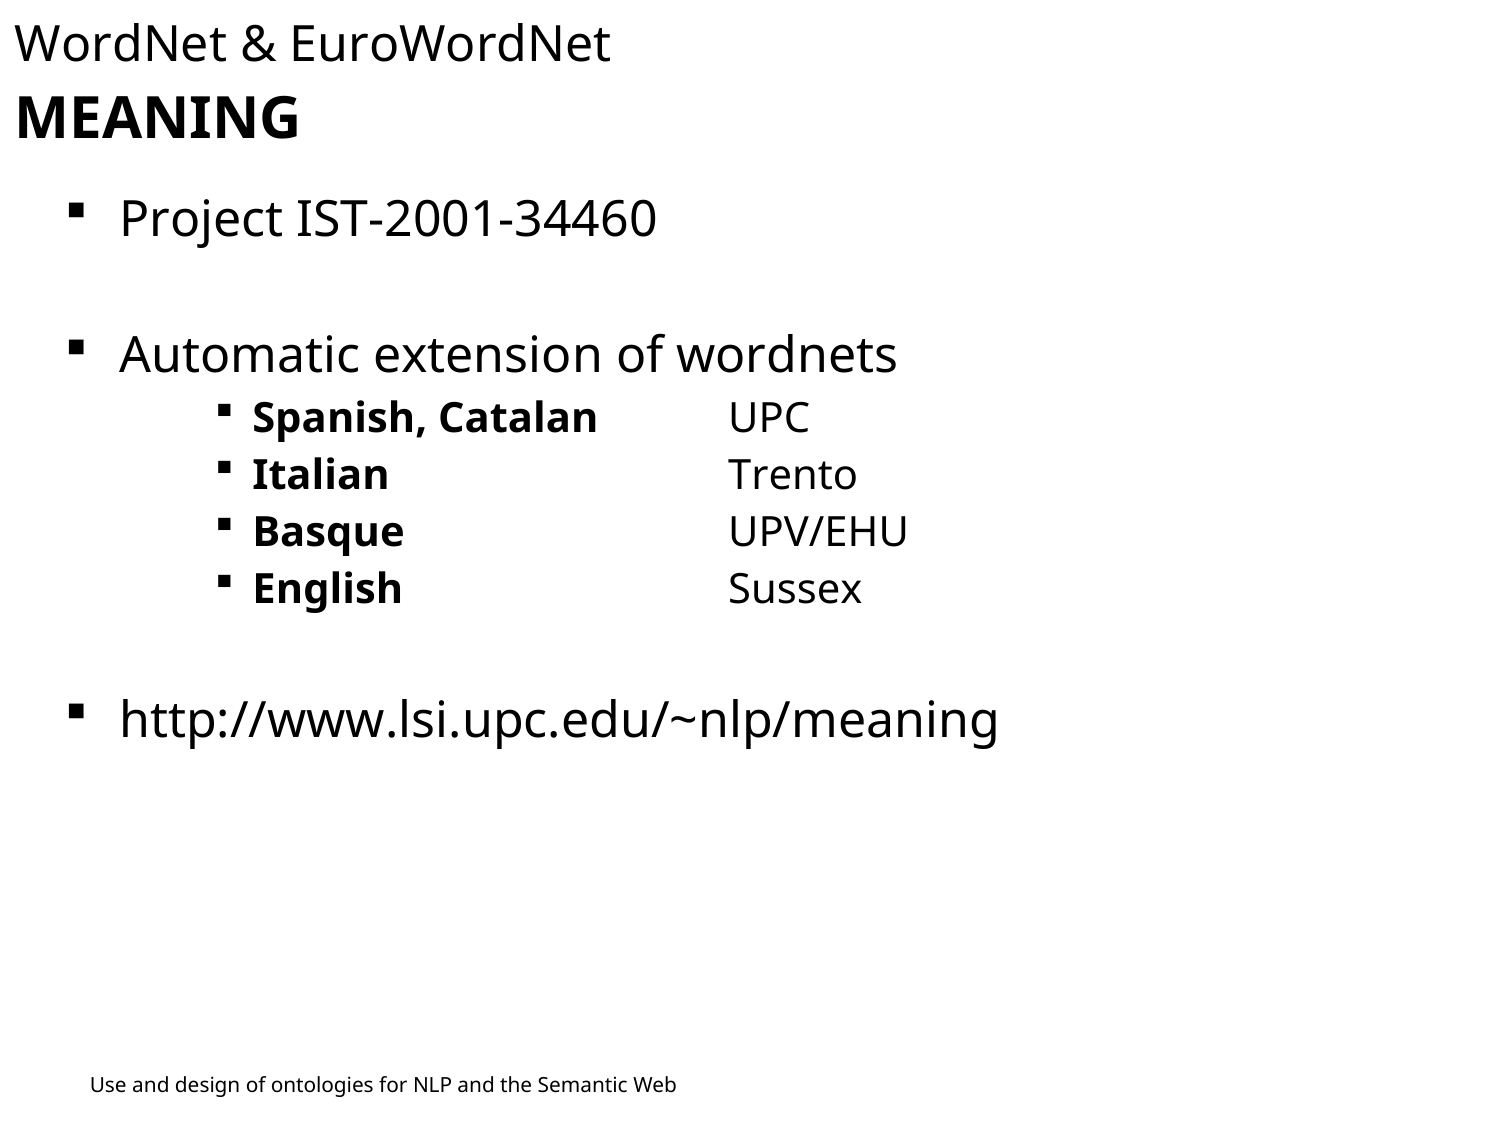

WordNet & EuroWordNet
MEANING
# Project IST-2001-34460
Automatic extension of wordnets
Spanish, Catalan		UPC
Italian					Trento
Basque					UPV/EHU
English					Sussex
http://www.lsi.upc.edu/~nlp/meaning